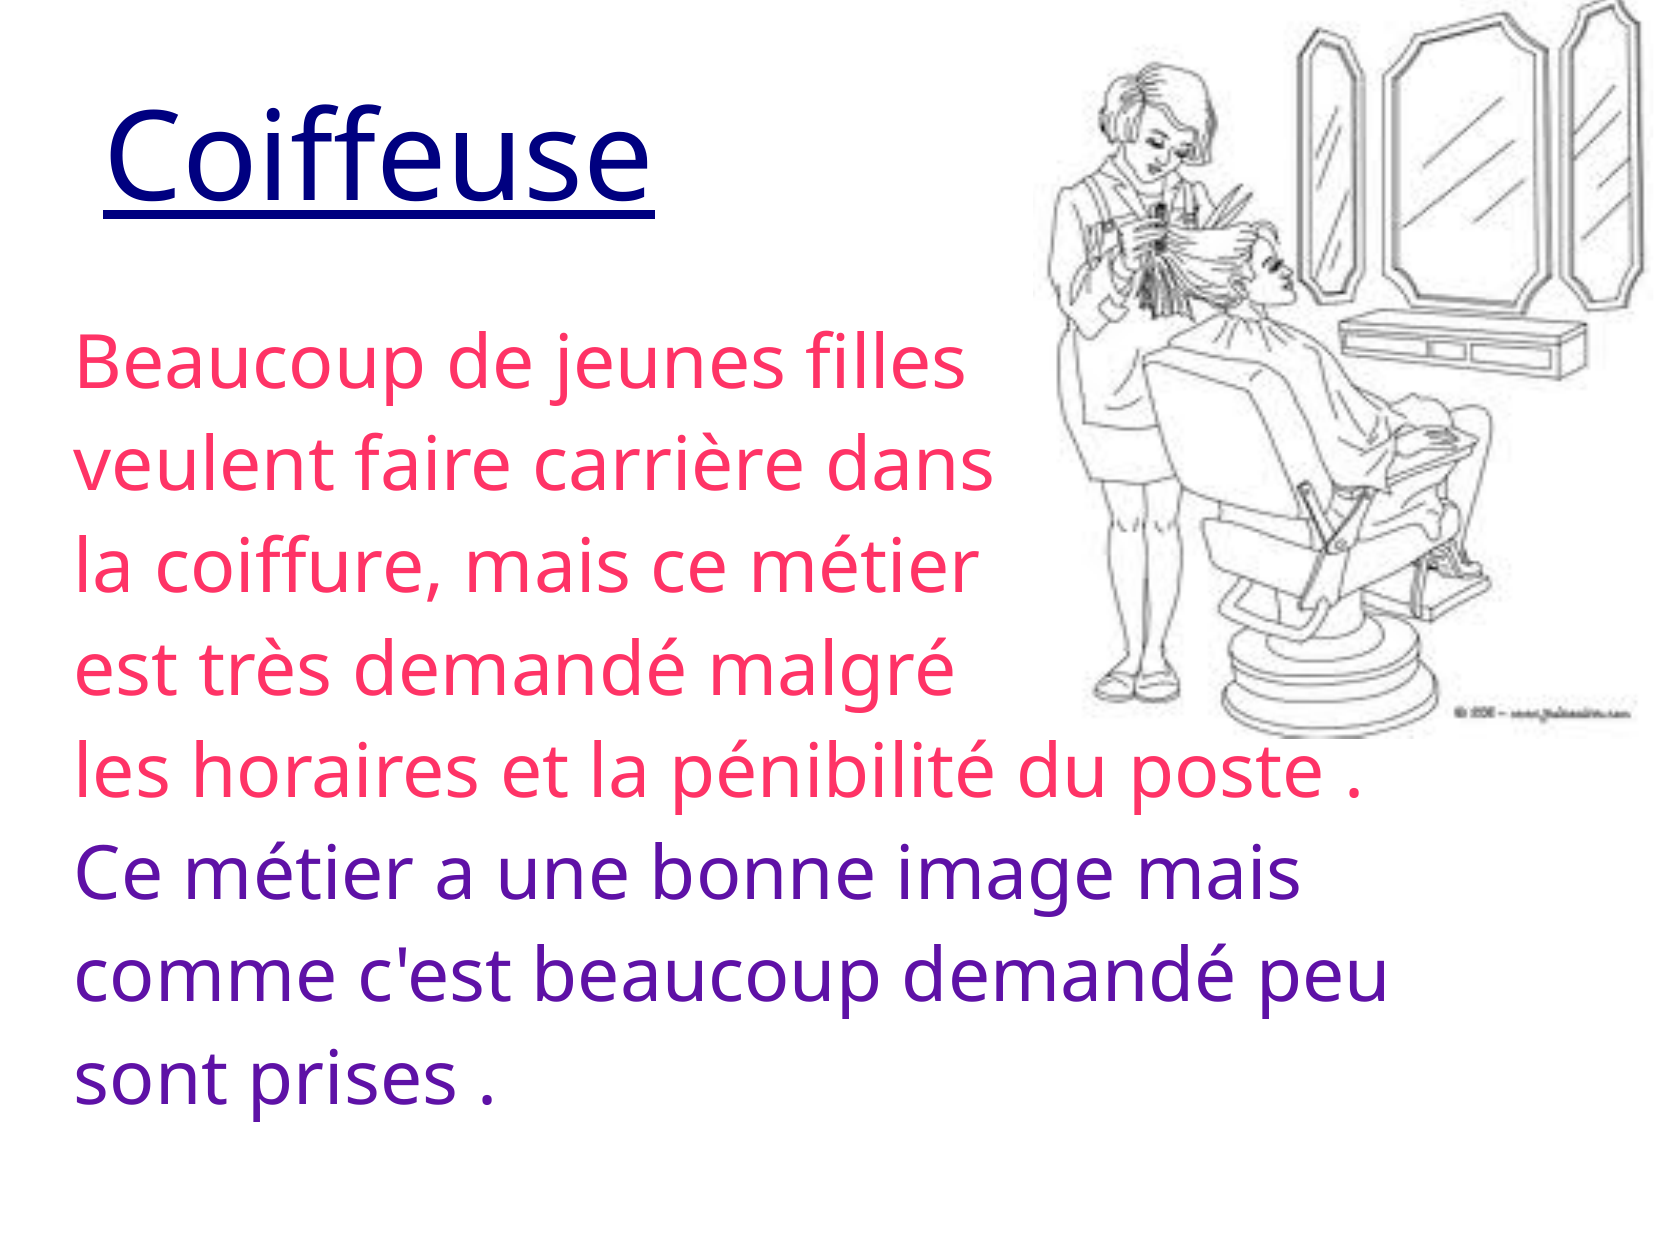

Coiffeuse
Beaucoup de jeunes filles
veulent faire carrière dans
la coiffure, mais ce métier
est très demandé malgré
les horaires et la pénibilité du poste .
Ce métier a une bonne image mais comme c'est beaucoup demandé peu sont prises .